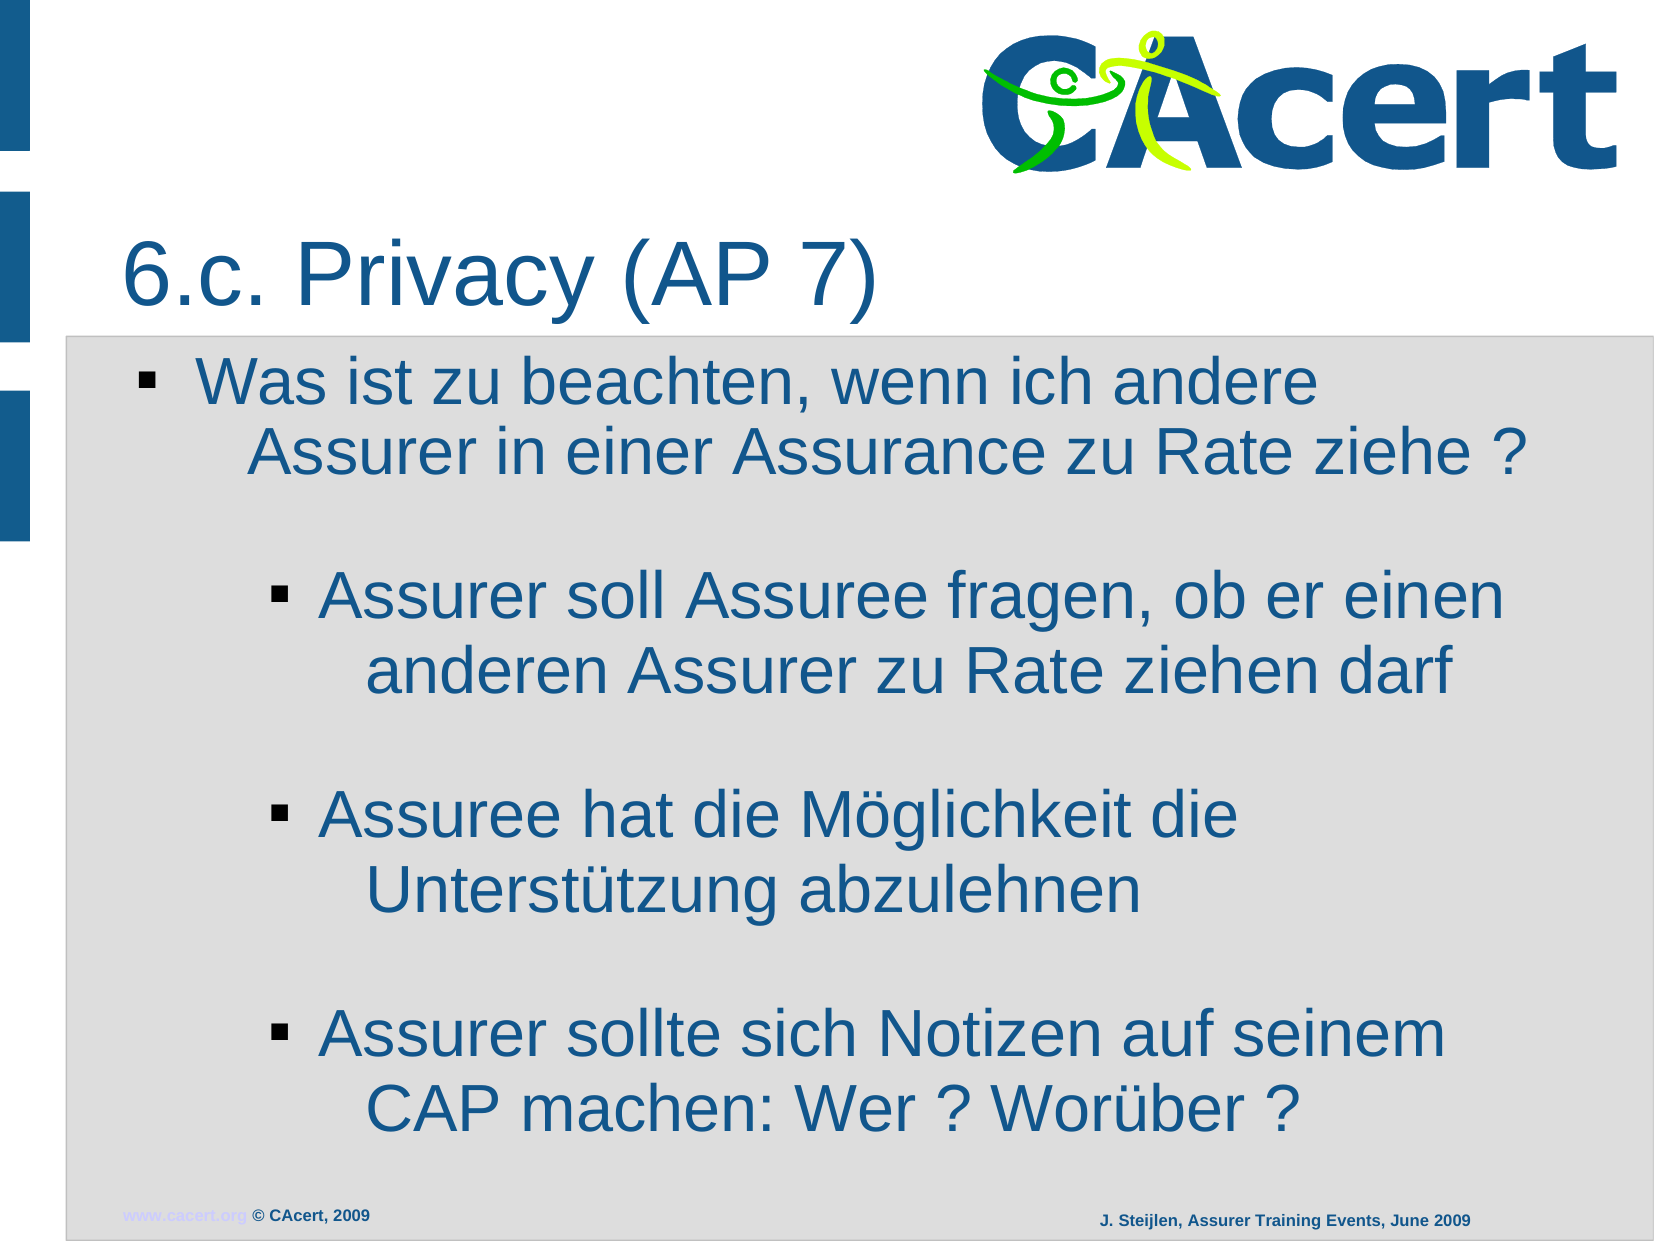

# 6.c. Privacy (AP 7)
Was ist zu beachten, wenn ich andere Assurer in einer Assurance zu Rate ziehe ?
Assurer soll Assuree fragen, ob er einen anderen Assurer zu Rate ziehen darf
Assuree hat die Möglichkeit die Unterstützung abzulehnen
Assurer sollte sich Notizen auf seinem CAP machen: Wer ? Worüber ?